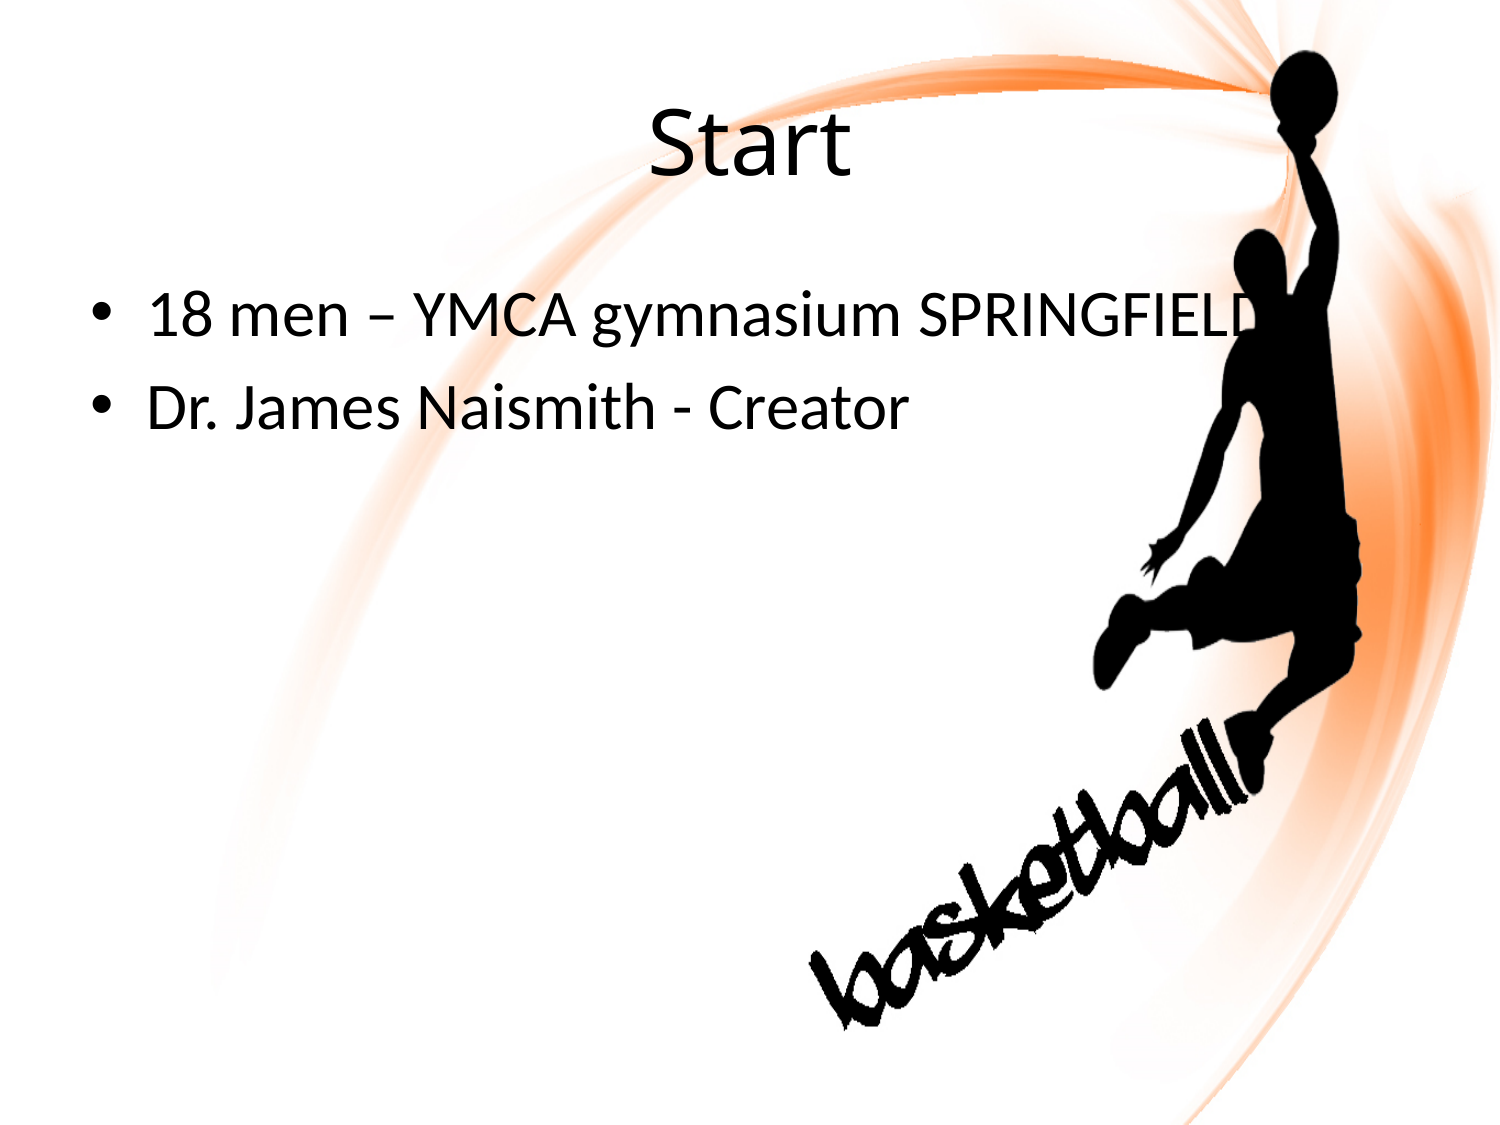

# Start
18 men – YMCA gymnasium SPRINGFIELD
Dr. James Naismith - Creator